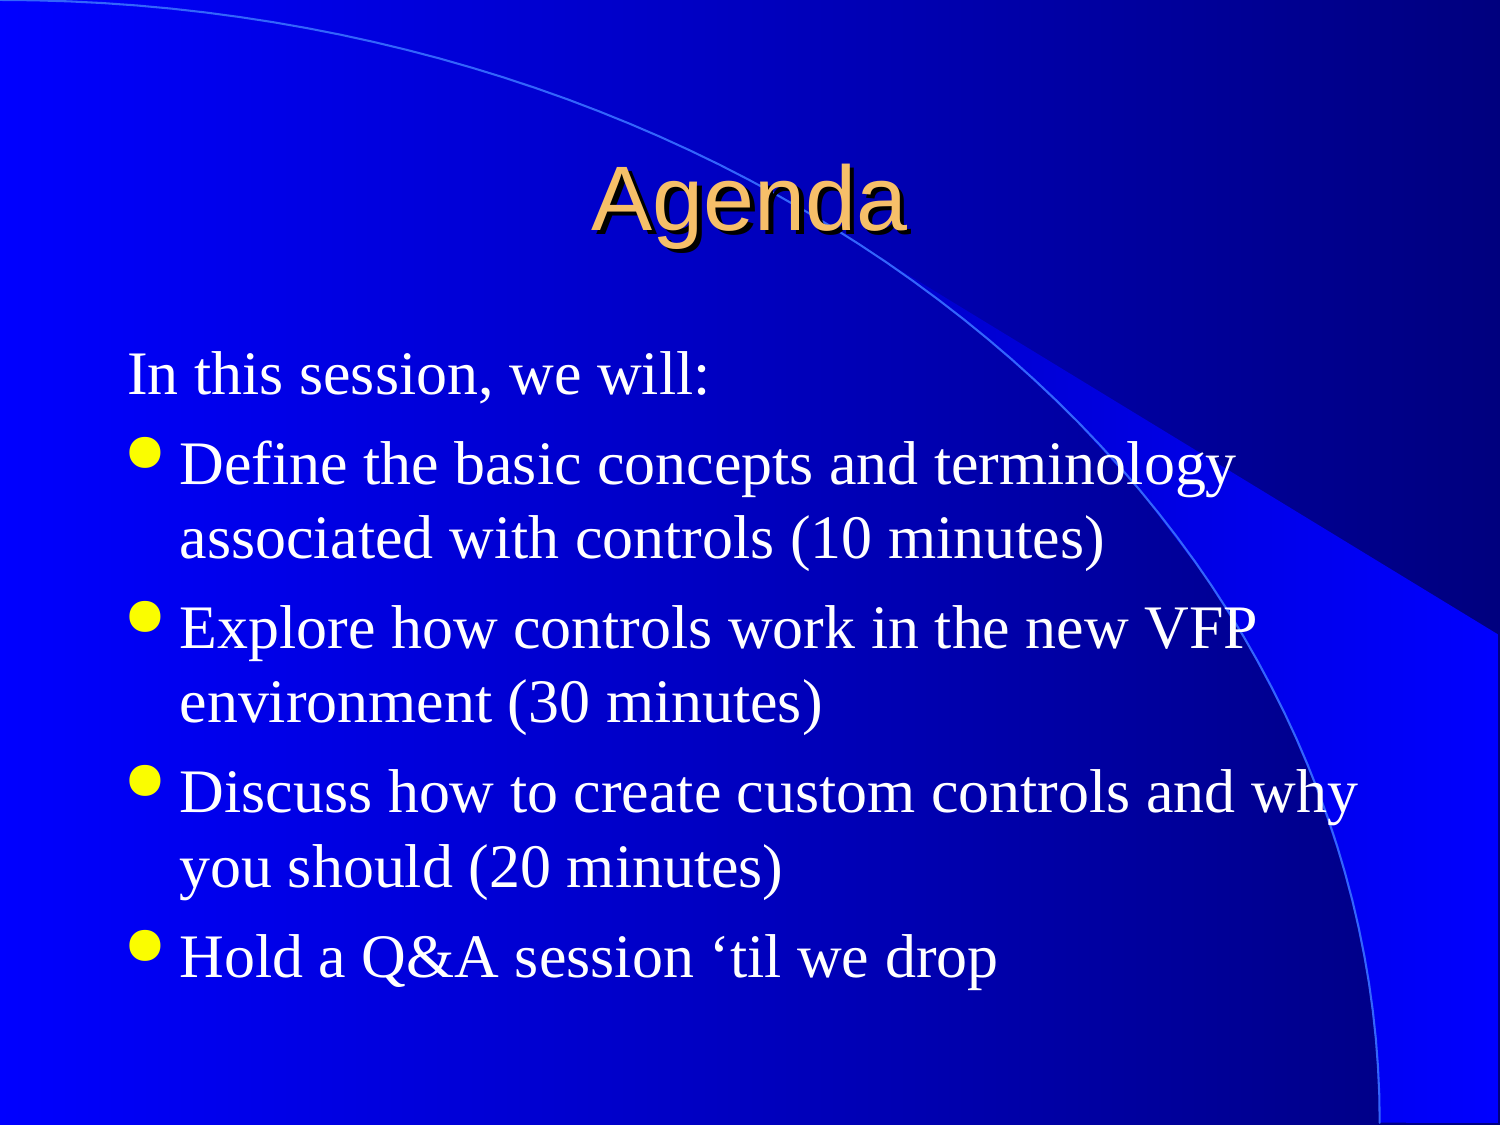

# Agenda
In this session, we will:
Define the basic concepts and terminology associated with controls (10 minutes)
Explore how controls work in the new VFP environment (30 minutes)
Discuss how to create custom controls and why you should (20 minutes)
Hold a Q&A session ‘til we drop